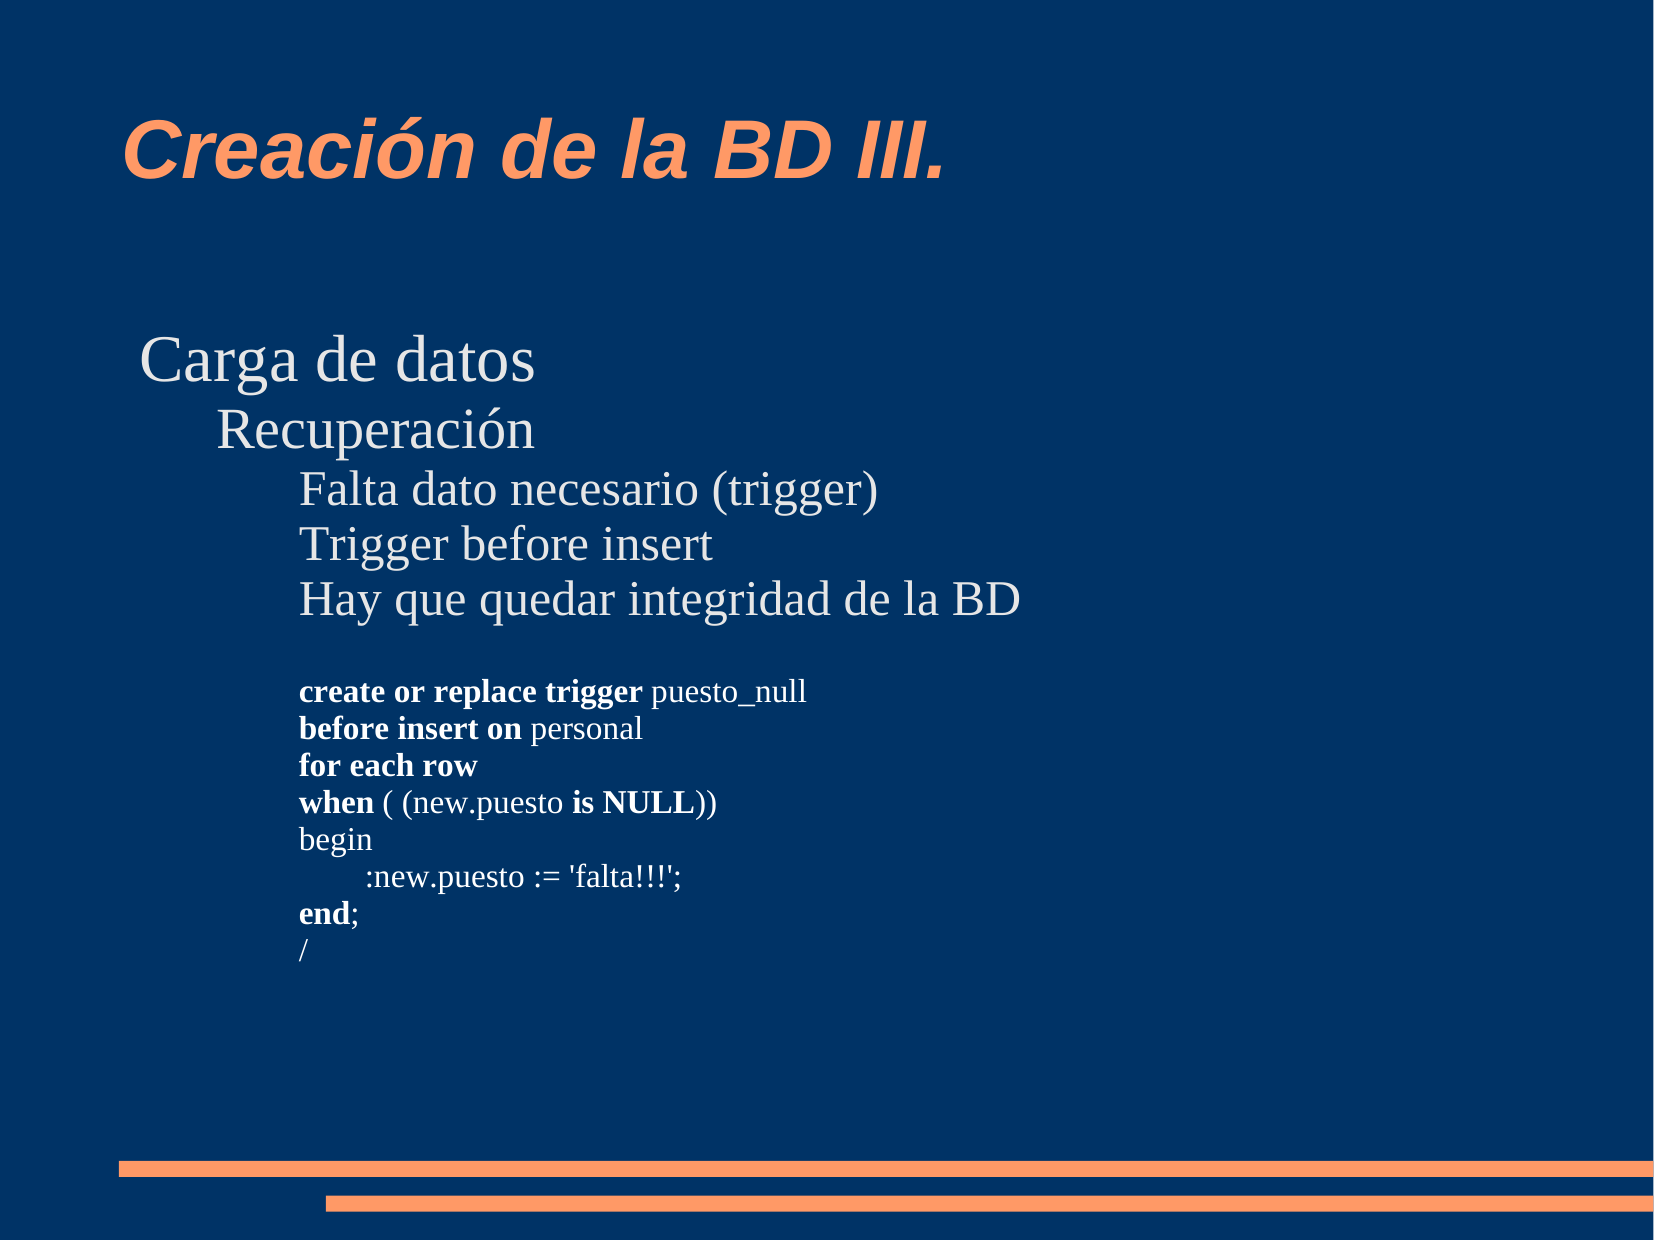

# Creación de la BD III.
Carga de datos
Recuperación
Falta dato necesario (trigger)
Trigger before insert
Hay que quedar integridad de la BD
create or replace trigger puesto_null
before insert on personal
for each row
when ( (new.puesto is NULL))
begin
 :new.puesto := 'falta!!!';
end;
/